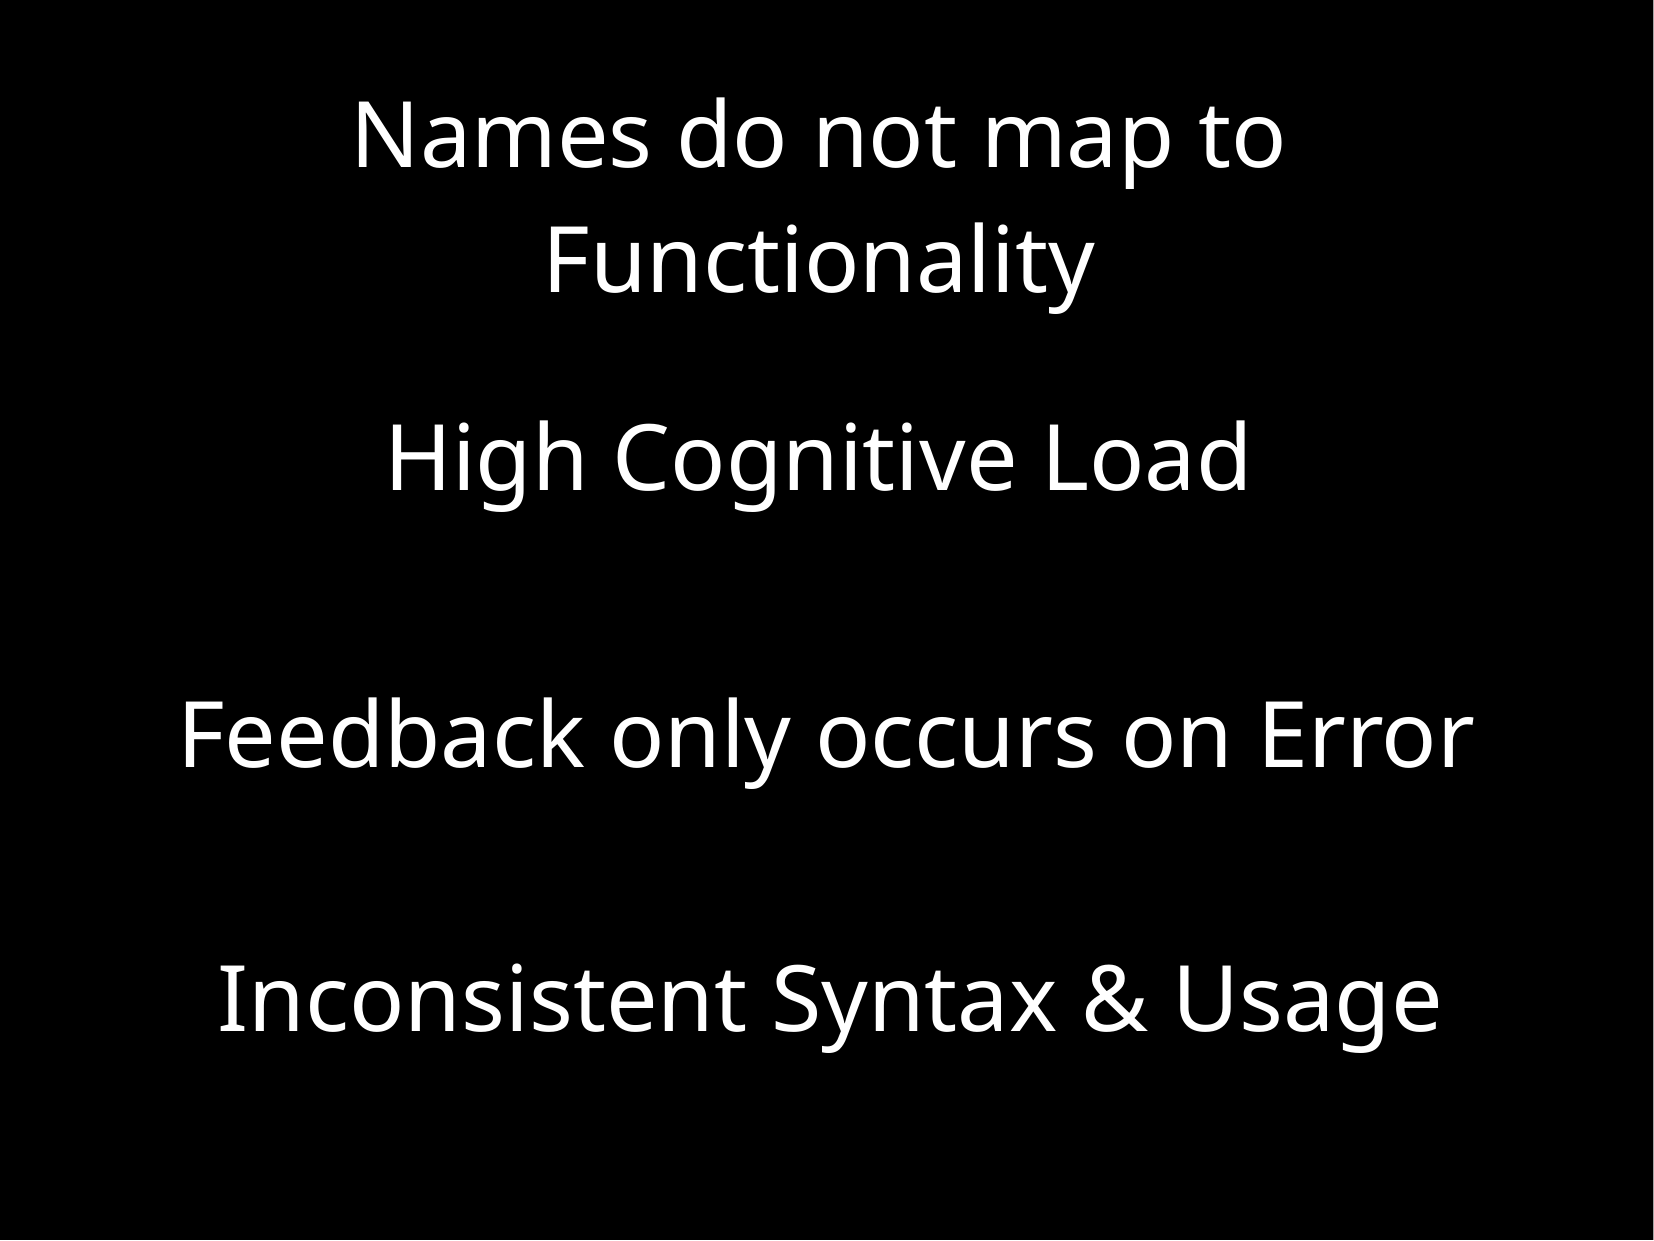

Names do not map to Functionality
High Cognitive Load
Feedback only occurs on Error
# Inconsistent Syntax & Usage